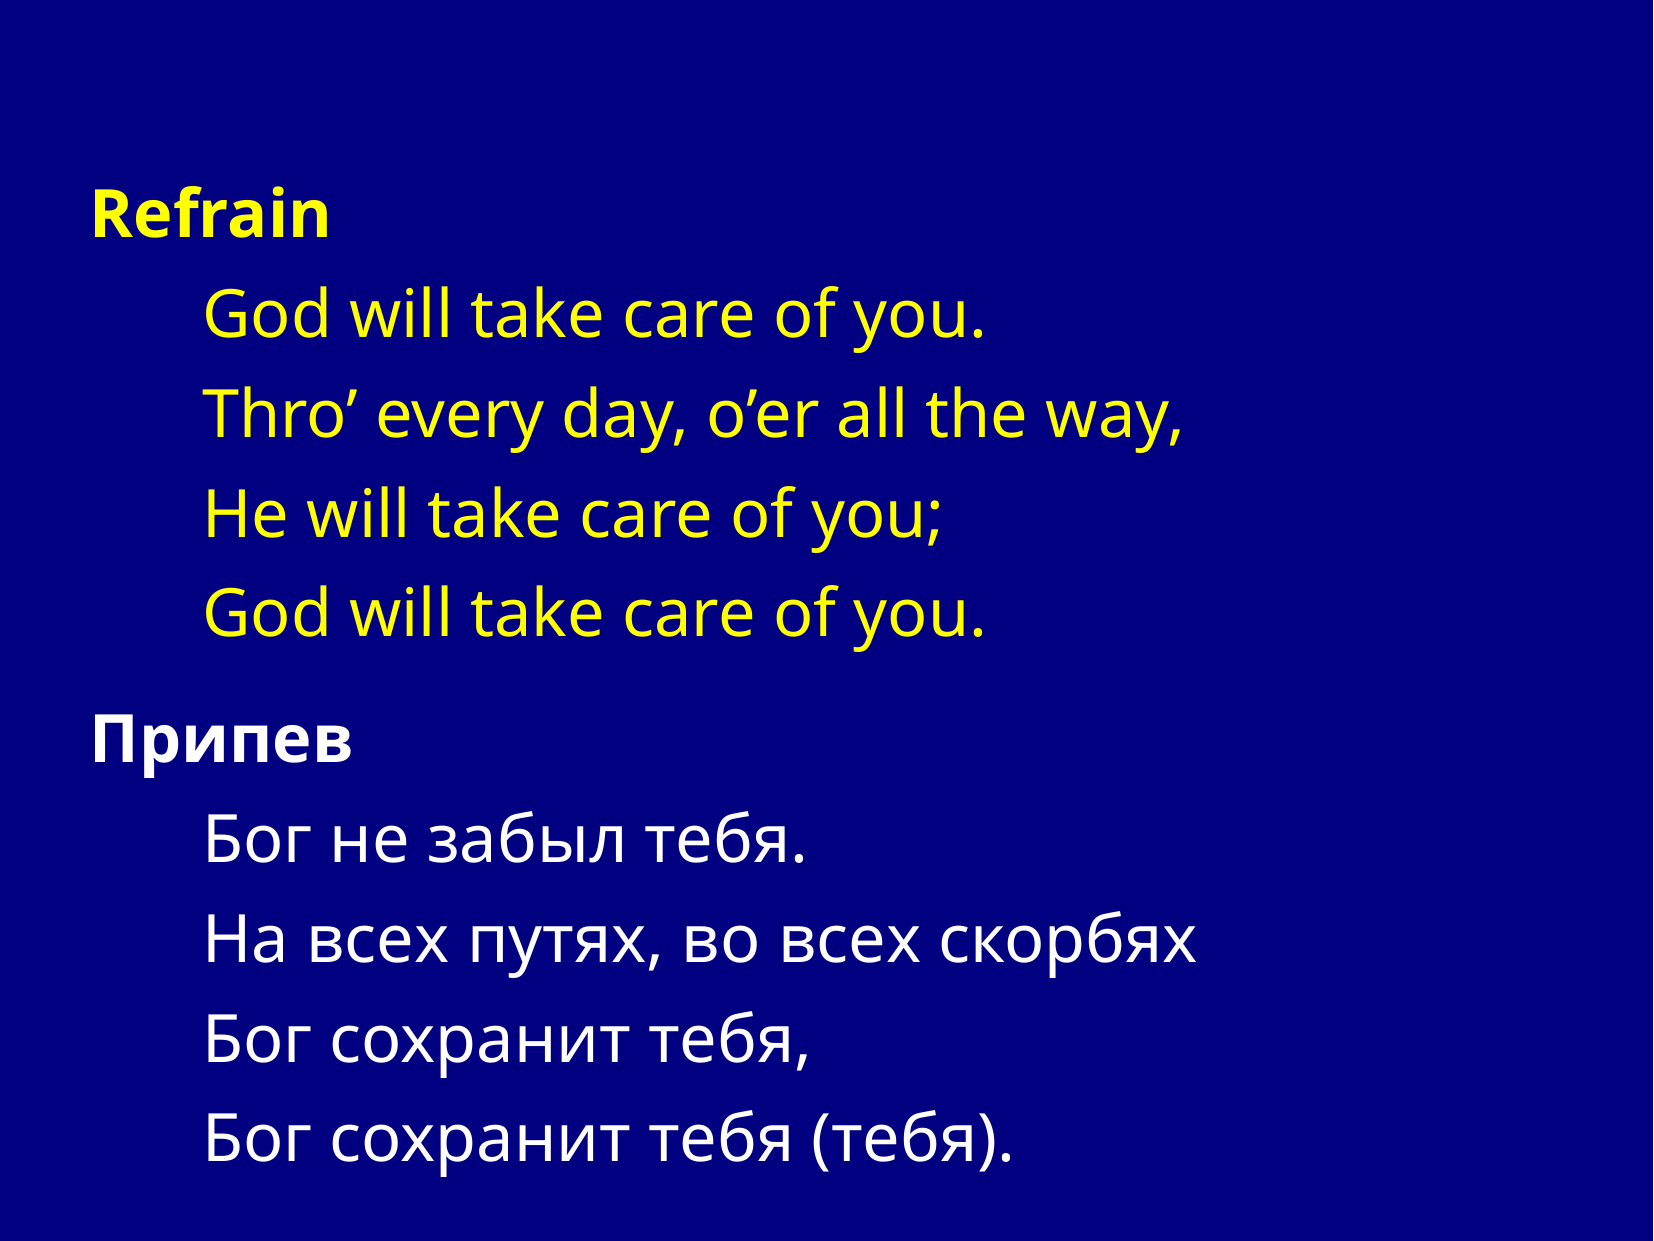

Refrain
	God will take care of you.
	Thro’ every day, o’er all the way,
	He will take care of you;
	God will take care of you.
Припев
	Бог не забыл тебя.
	На всех путях, во всех скорбях
	Бог сохранит тебя,
	Бог сохранит тебя (тебя).